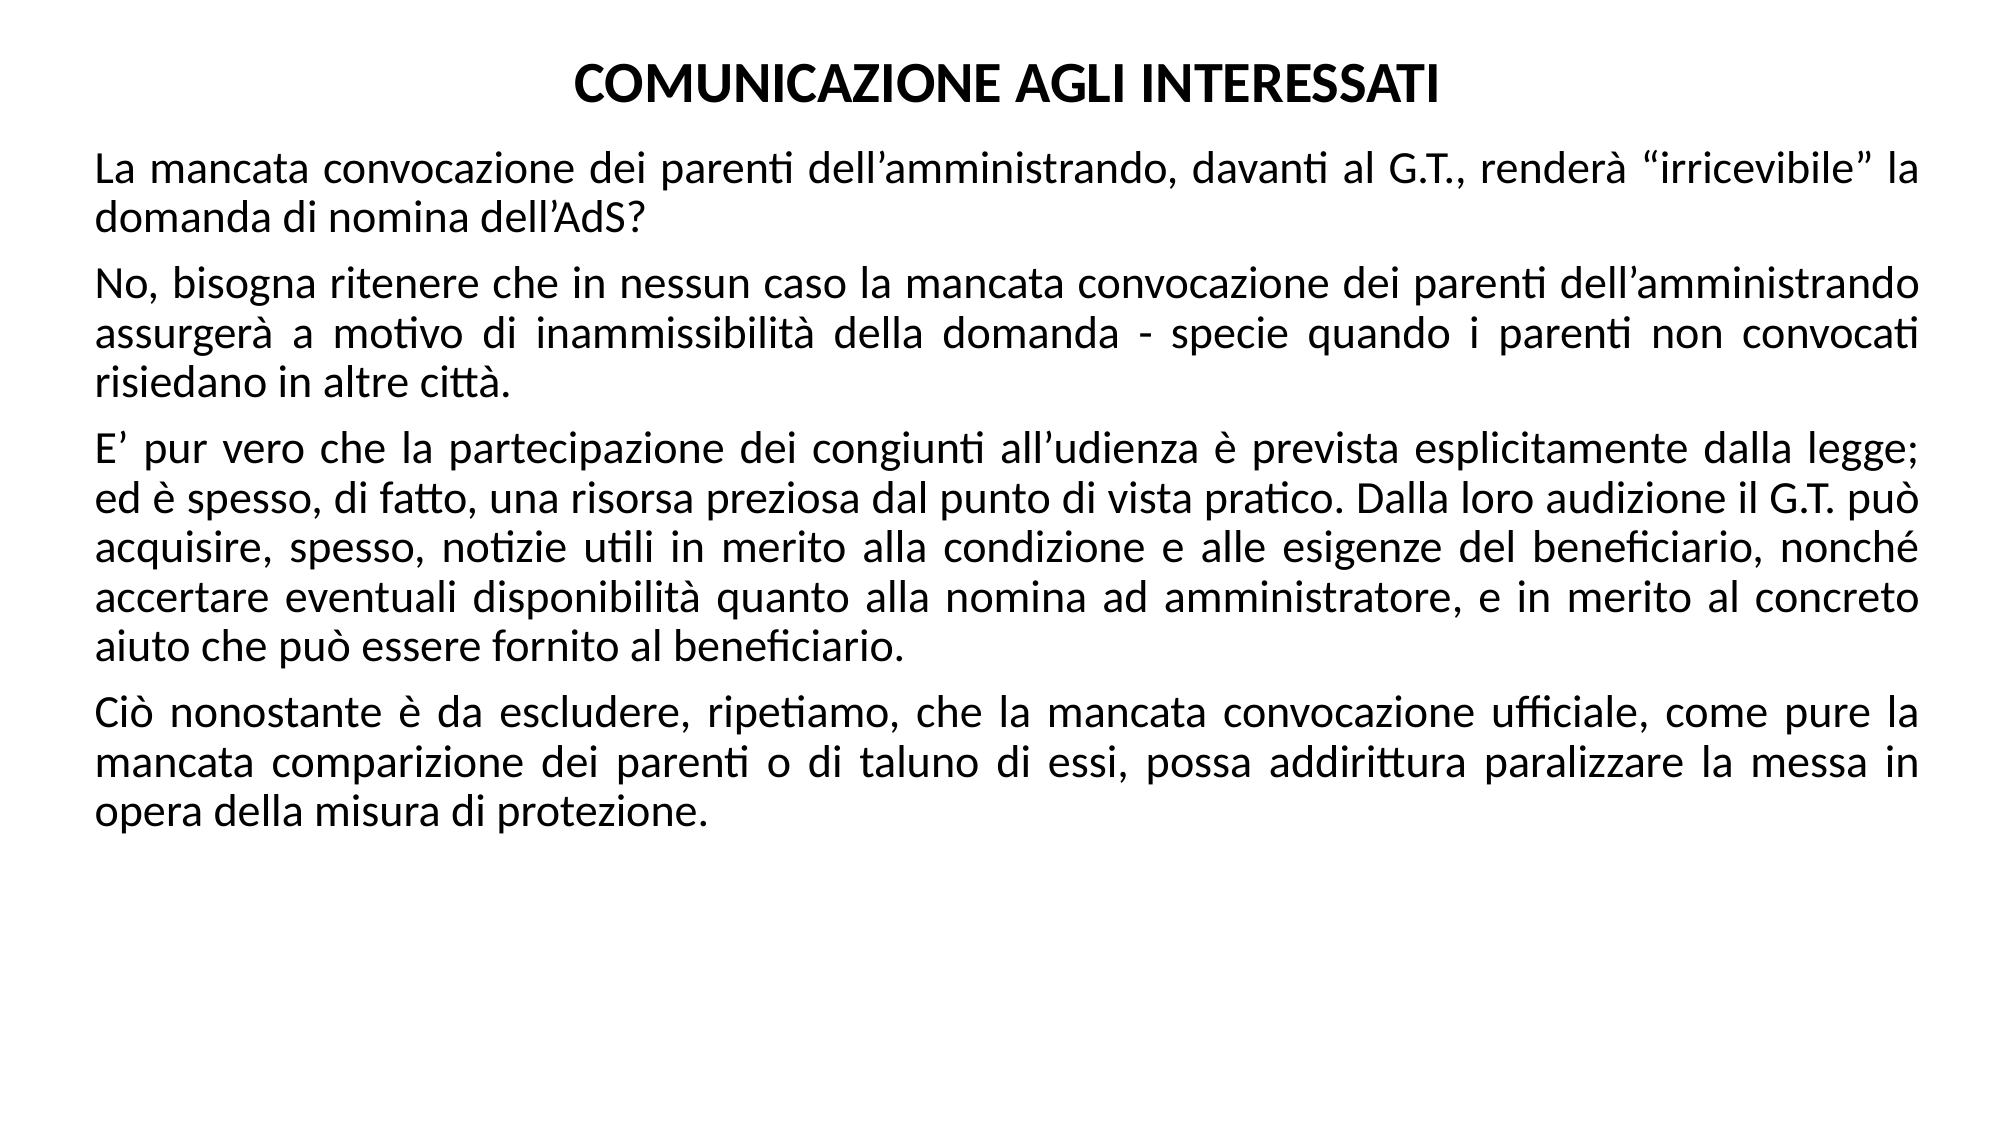

# COMUNICAZIONE AGLI INTERESSATI
La mancata convocazione dei parenti dell’amministrando, davanti al G.T., renderà “irricevibile” la domanda di nomina dell’AdS?
No, bisogna ritenere che in nessun caso la mancata convocazione dei parenti dell’amministrando assurgerà a motivo di inammissibilità della domanda - specie quando i parenti non convocati risiedano in altre città.
E’ pur vero che la partecipazione dei congiunti all’udienza è prevista esplicitamente dalla legge; ed è spesso, di fatto, una risorsa preziosa dal punto di vista pratico. Dalla loro audizione il G.T. può acquisire, spesso, notizie utili in merito alla condizione e alle esigenze del beneficiario, nonché accertare eventuali disponibilità quanto alla nomina ad amministratore, e in merito al concreto aiuto che può essere fornito al beneficiario.
Ciò nonostante è da escludere, ripetiamo, che la mancata convocazione ufficiale, come pure la mancata comparizione dei parenti o di taluno di essi, possa addirittura paralizzare la messa in opera della misura di protezione.